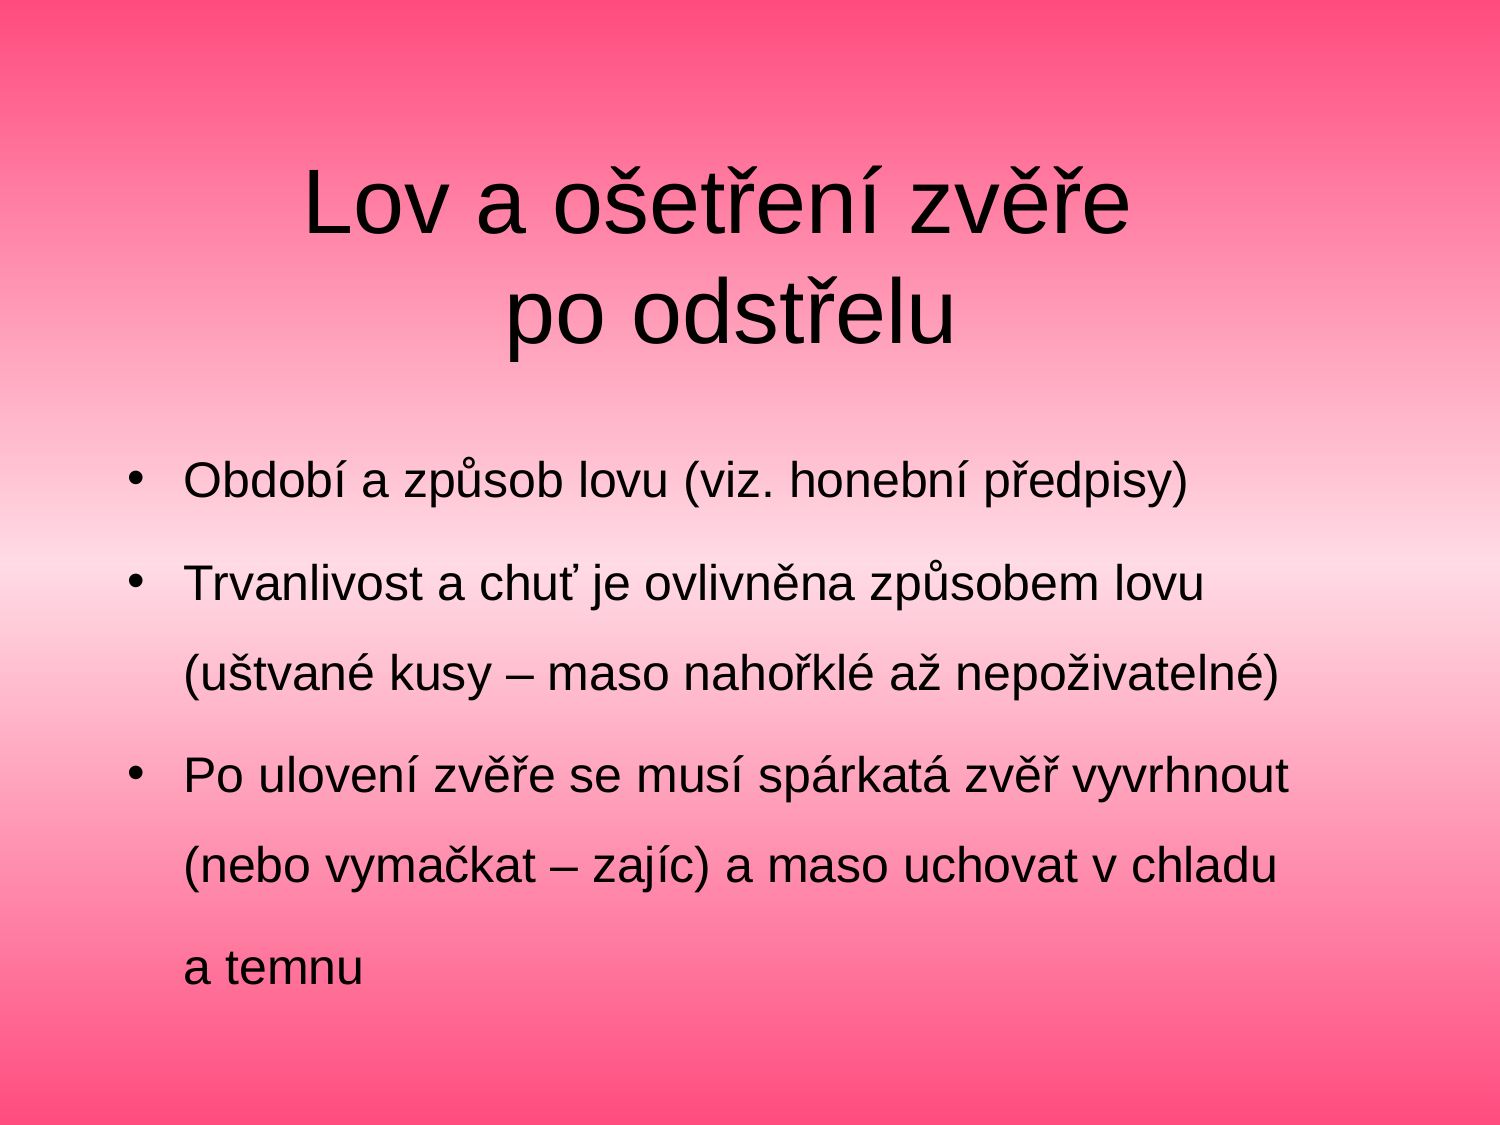

# Lov a ošetření zvěře po odstřelu
Období a způsob lovu (viz. honební předpisy)
Trvanlivost a chuť je ovlivněna způsobem lovu (uštvané kusy – maso nahořklé až nepoživatelné)
Po ulovení zvěře se musí spárkatá zvěř vyvrhnout (nebo vymačkat – zajíc) a maso uchovat v chladu
	a temnu